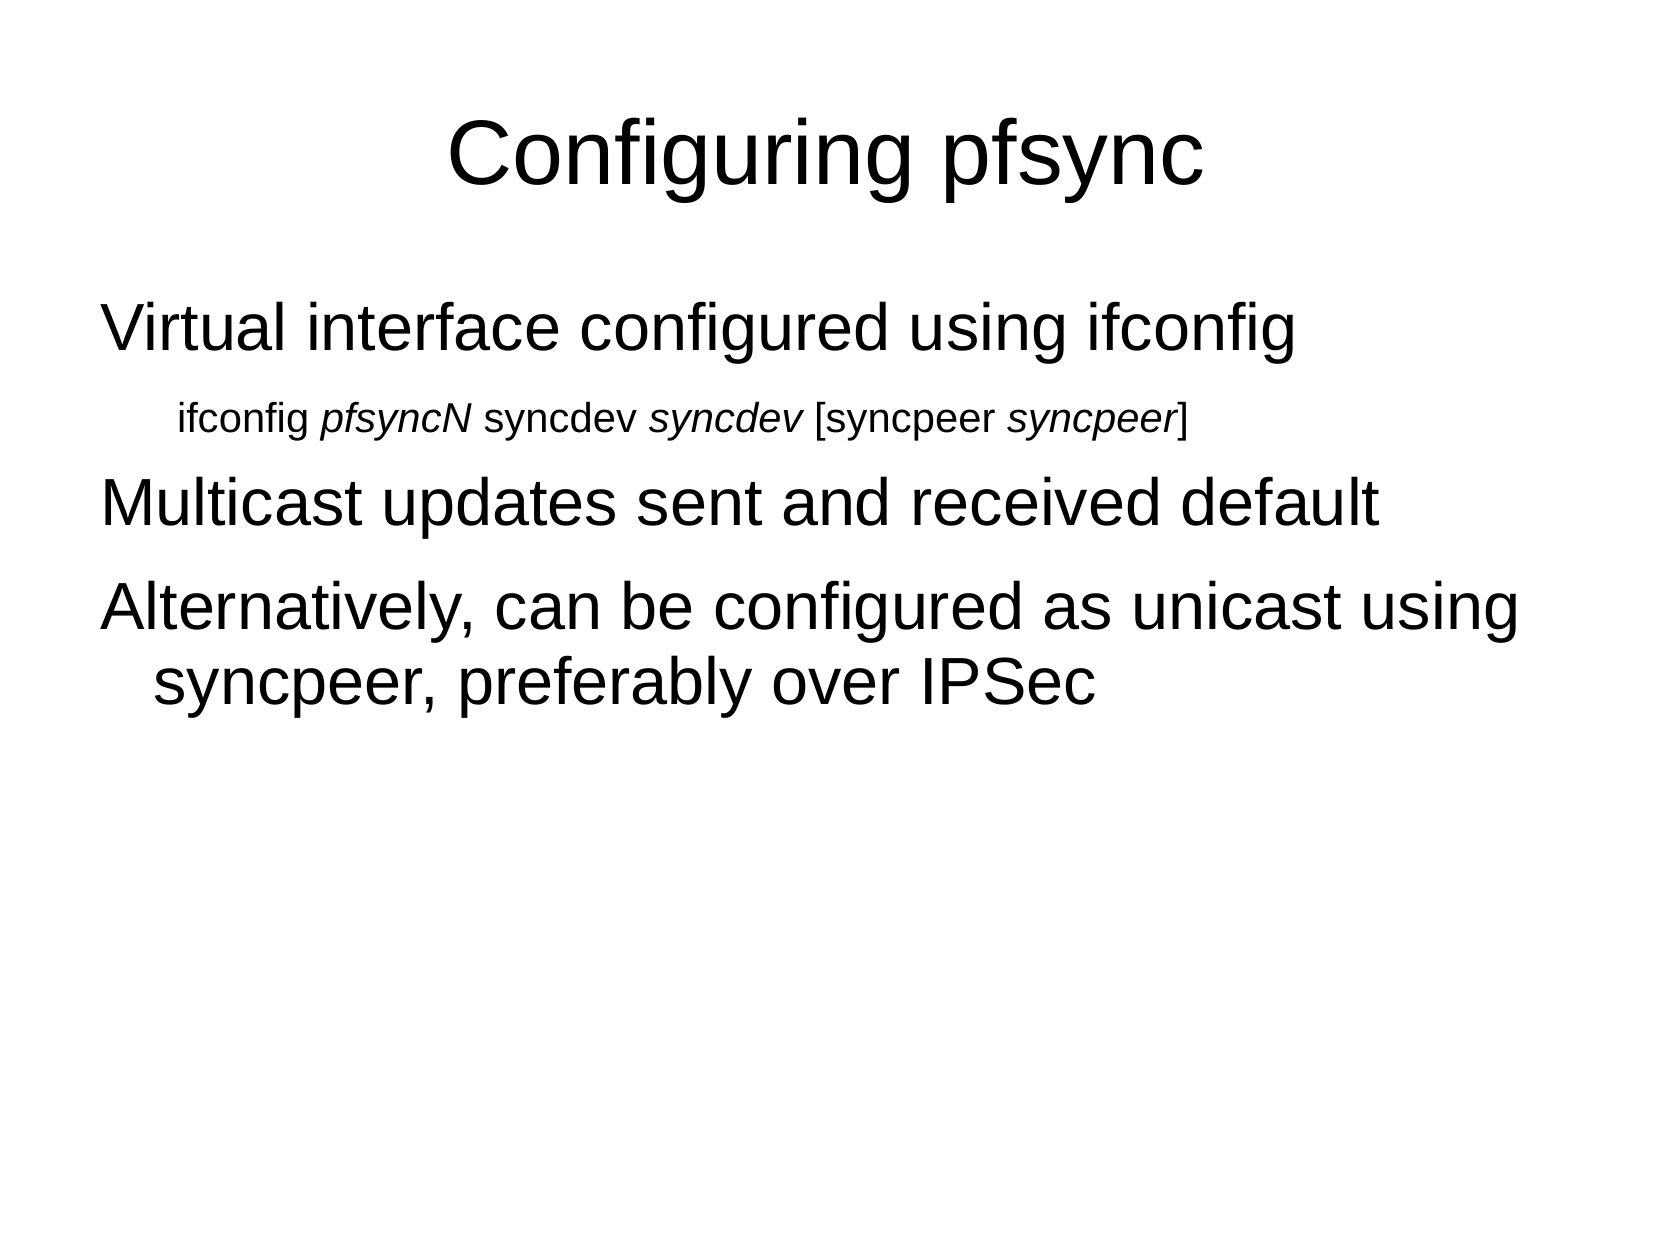

# Configuring pfsync
Virtual interface configured using ifconfig
ifconfig pfsyncN syncdev syncdev [syncpeer syncpeer]
Multicast updates sent and received default
Alternatively, can be configured as unicast using syncpeer, preferably over IPSec